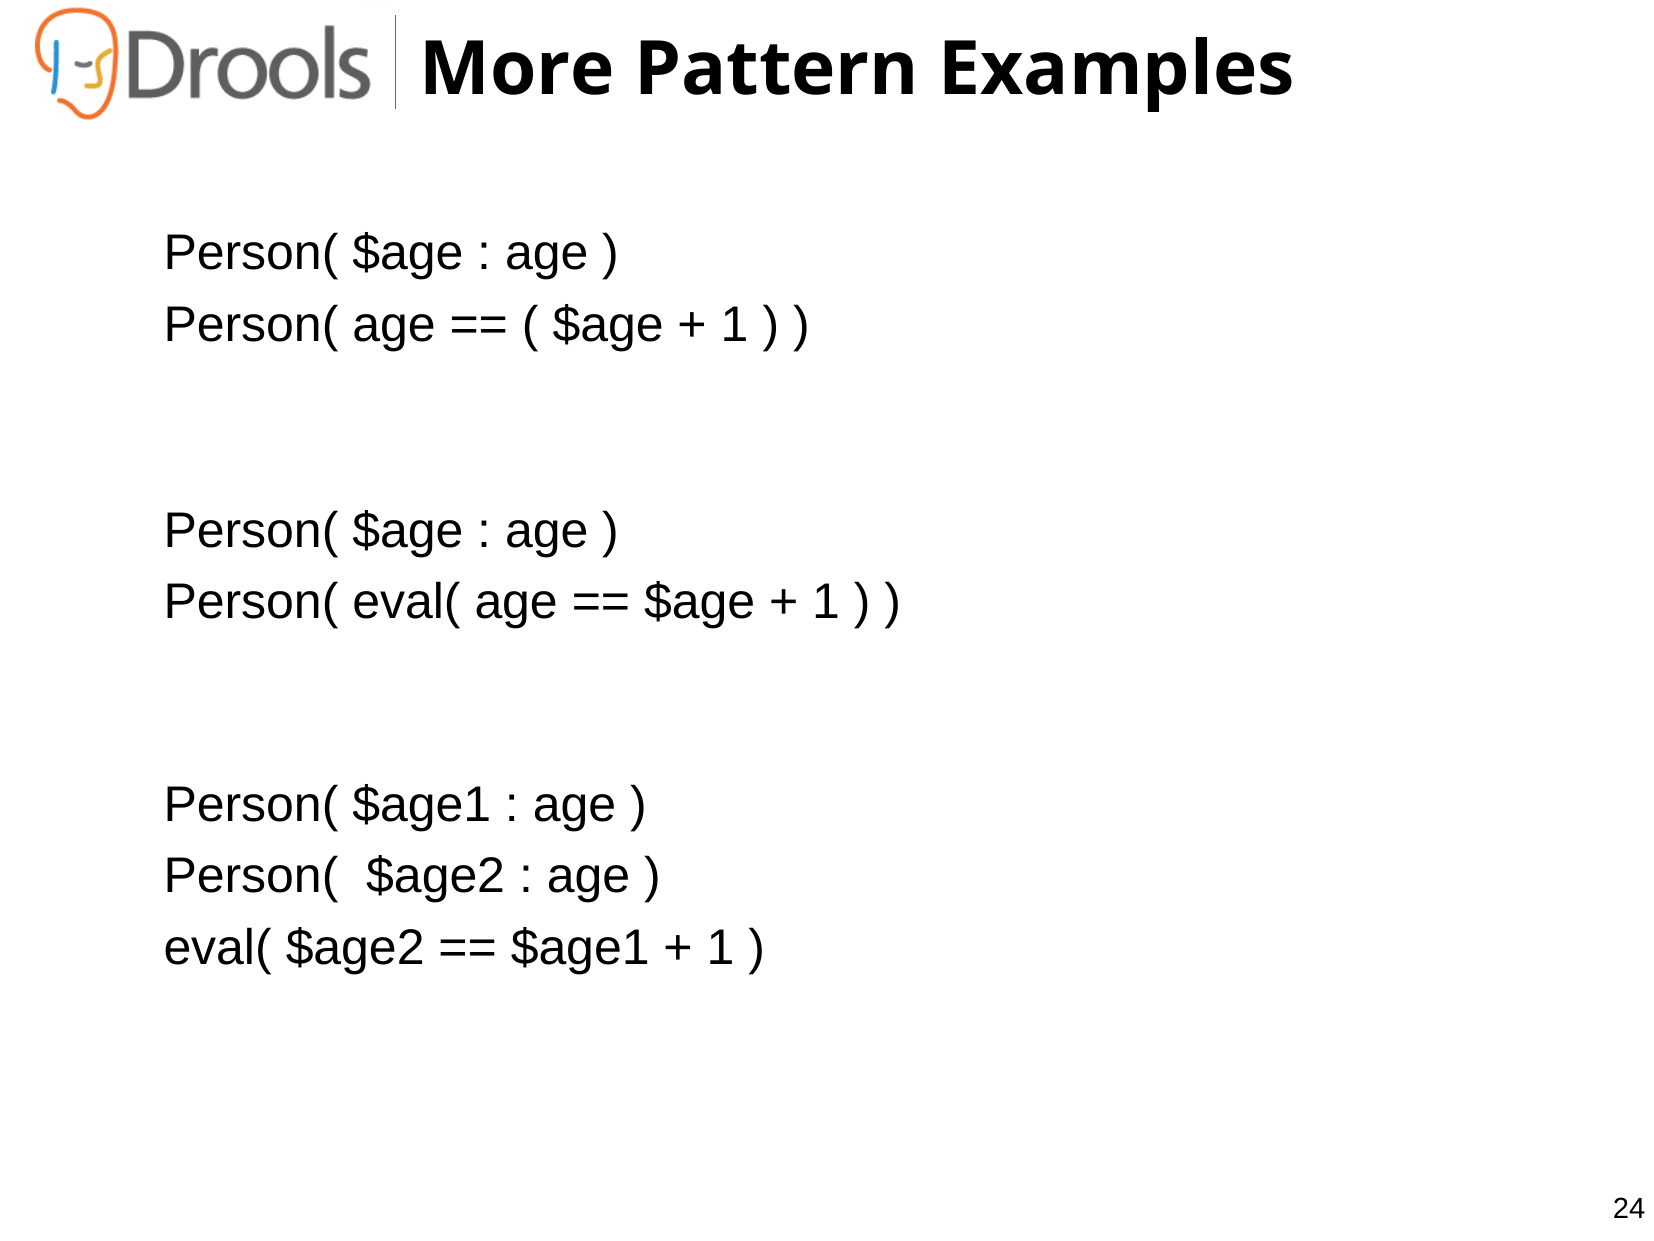

# More Pattern Examples
Person( $age : age )
Person( age == ( $age + 1 ) )
Person( $age : age )
Person( eval( age == $age + 1 ) )
Person( $age1 : age )
Person( $age2 : age )
eval( $age2 == $age1 + 1 )